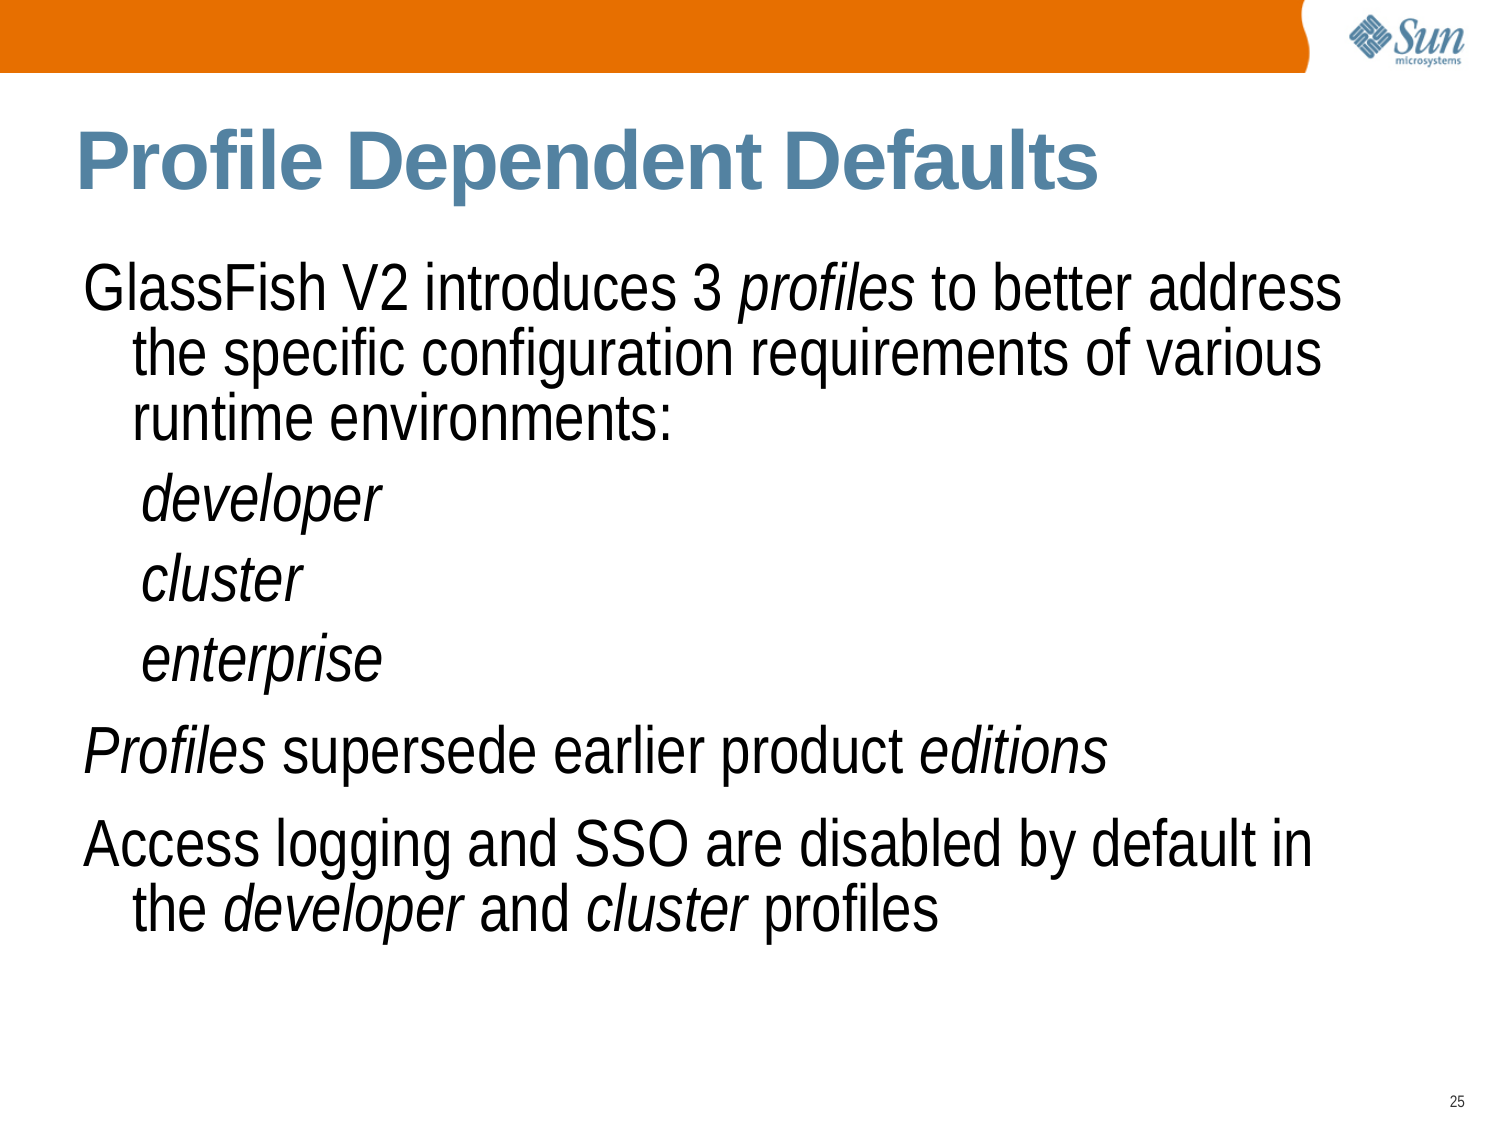

# Profile Dependent Defaults
GlassFish V2 introduces 3 profiles to better address the specific configuration requirements of various runtime environments:
developer
cluster
enterprise
Profiles supersede earlier product editions
Access logging and SSO are disabled by default in the developer and cluster profiles